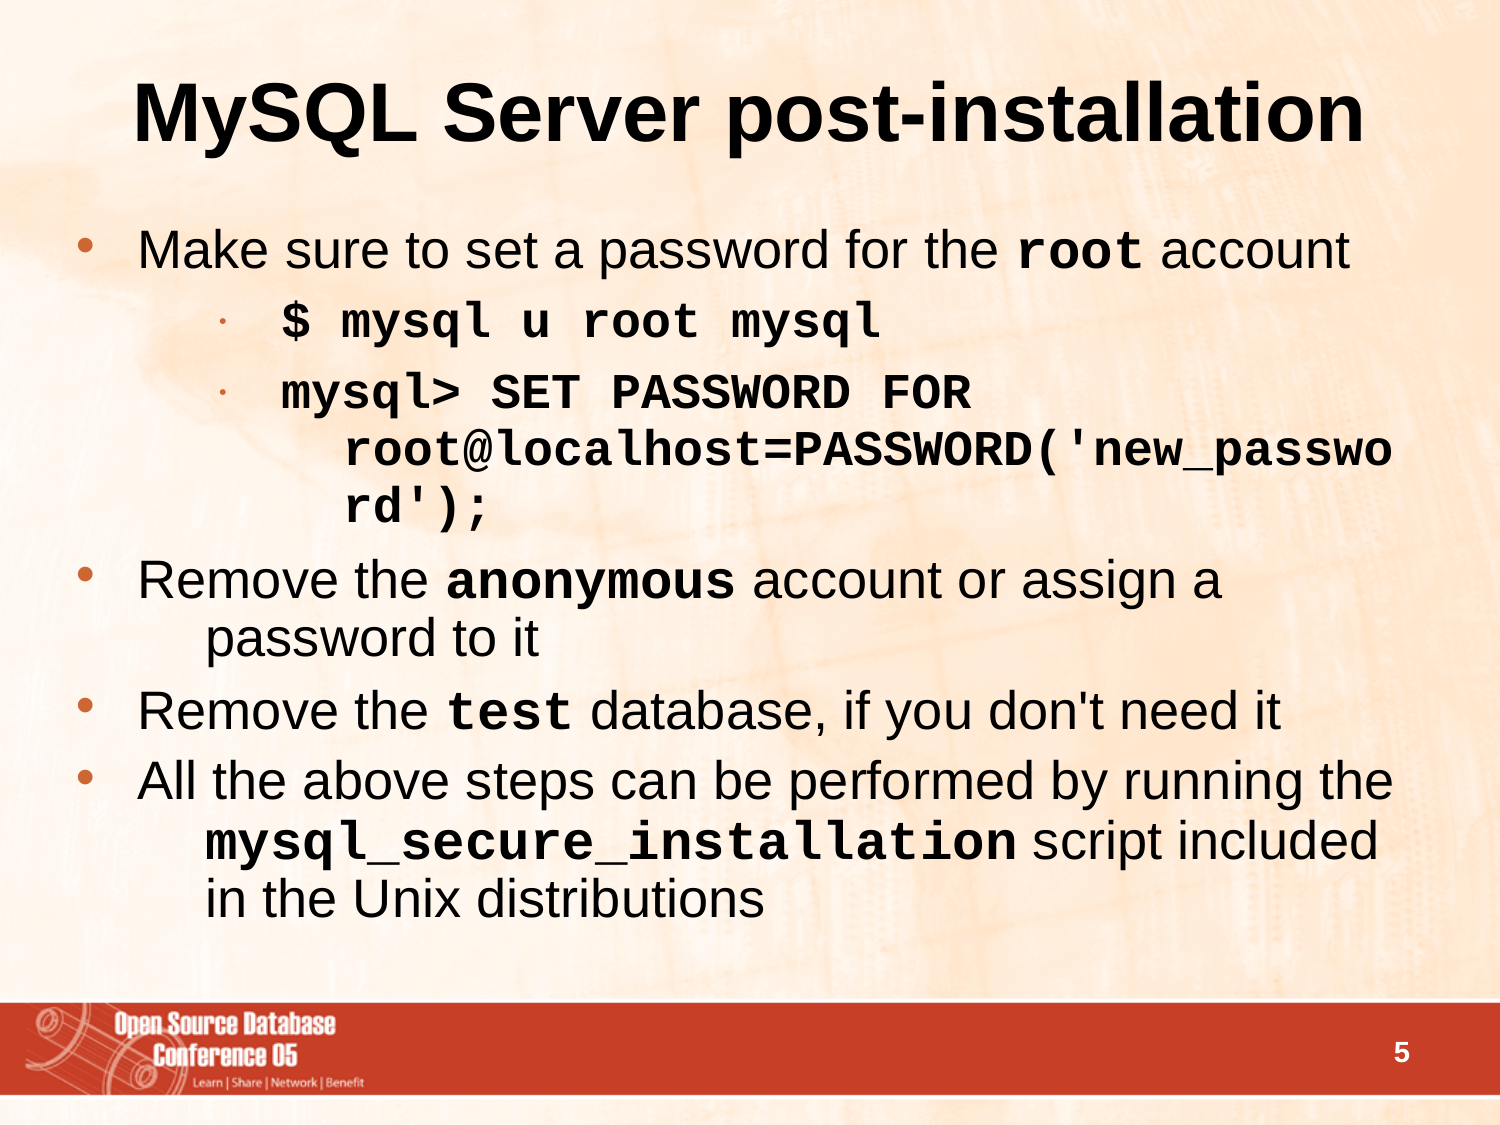

# MySQL Server post-installation
Make sure to set a password for the root account
$ mysql ­u root mysql
mysql> SET PASSWORD FOR root@localhost=PASSWORD('new_password');
Remove the anonymous account or assign a password to it
Remove the test database, if you don't need it
All the above steps can be performed by running the mysql_secure_installation script included in the Unix distributions
5